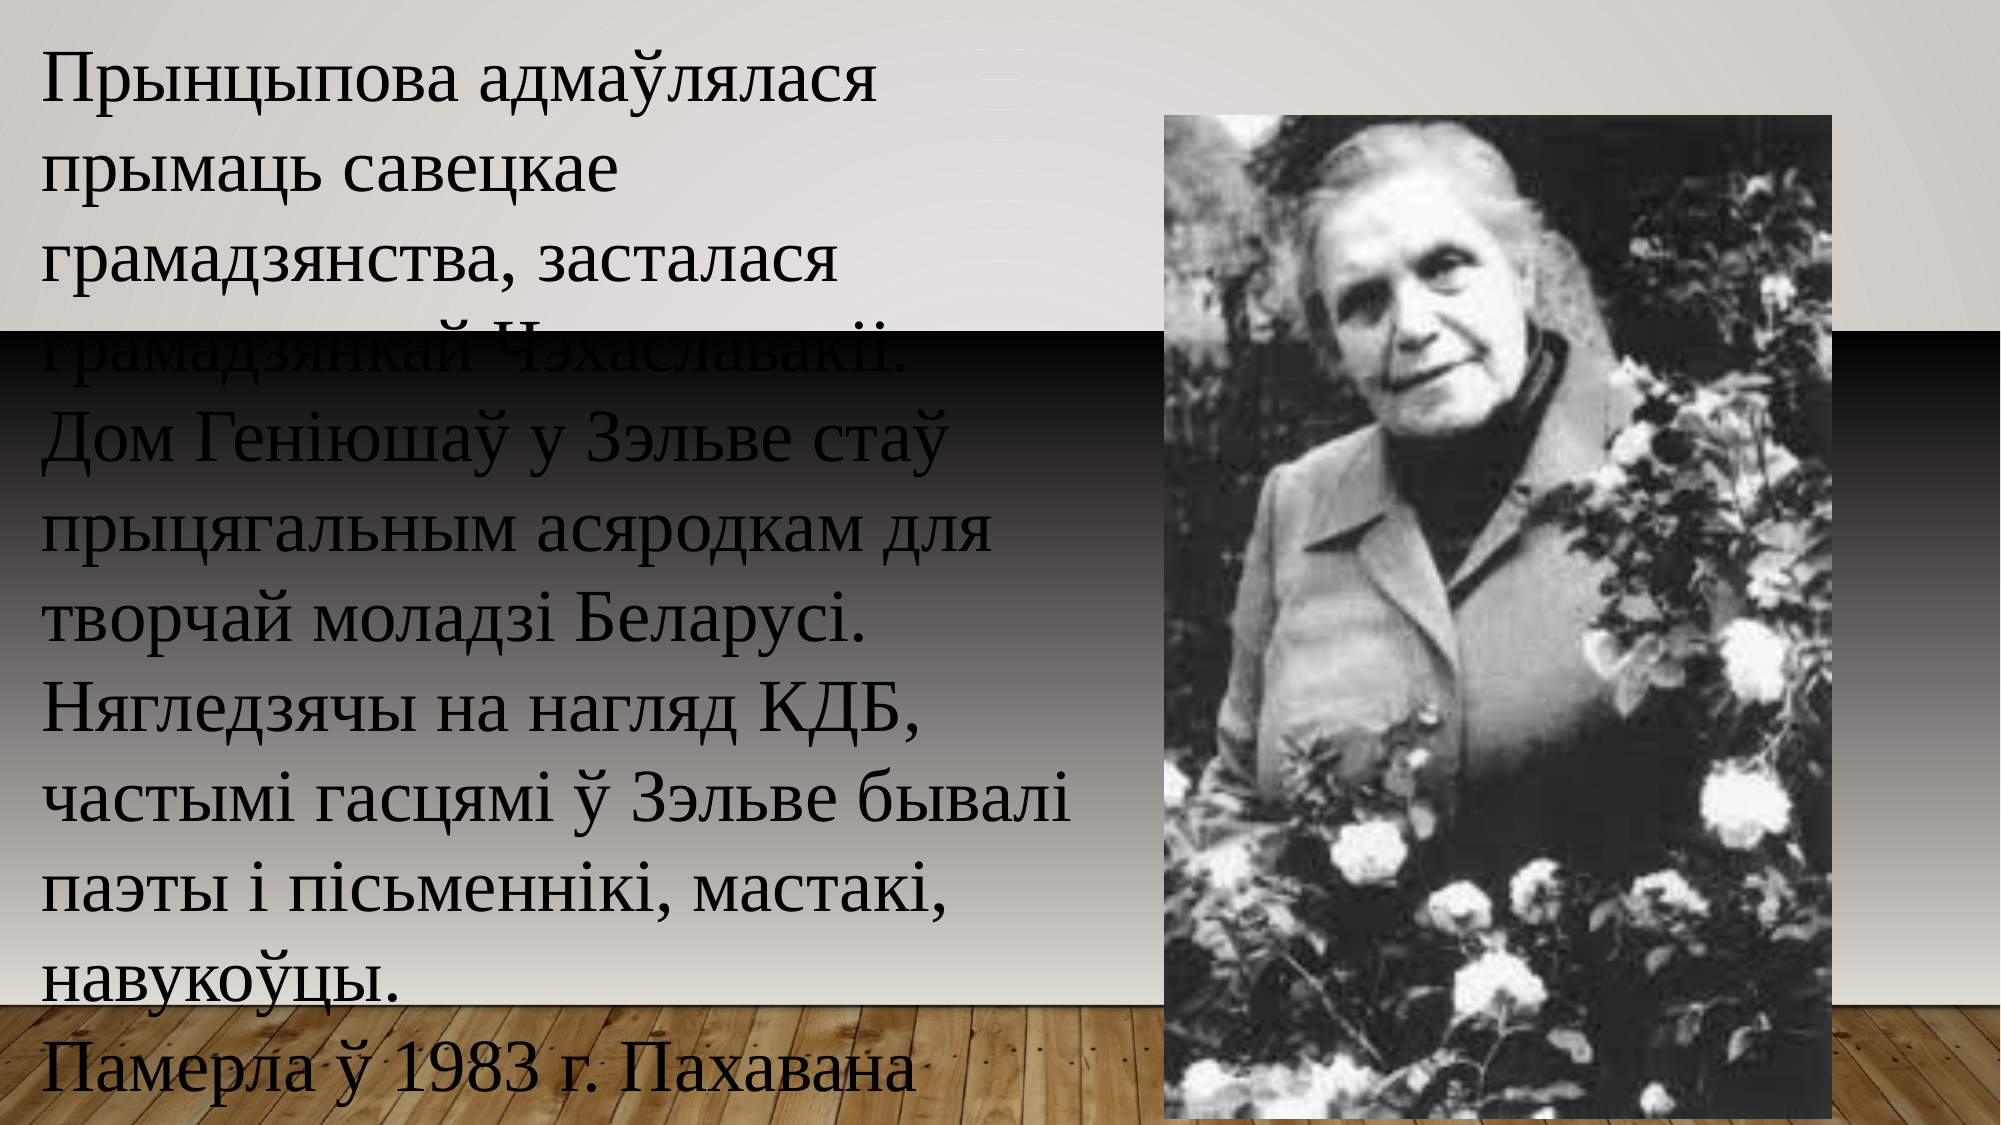

Прынцыпова адмаўлялася прымаць савецкае грамадзянства, засталася грамадзянкай Чэхаславакіі.
Дом Геніюшаў у Зэльве стаў прыцягальным асяродкам для творчай моладзі Беларусі. Нягледзячы на нагляд КДБ, частымі гасцямі ў Зэльве бывалі паэты і пісьменнікі, мастакі, навукоўцы.
Памерла ў 1983 г. Пахавана
ў Зэльве.